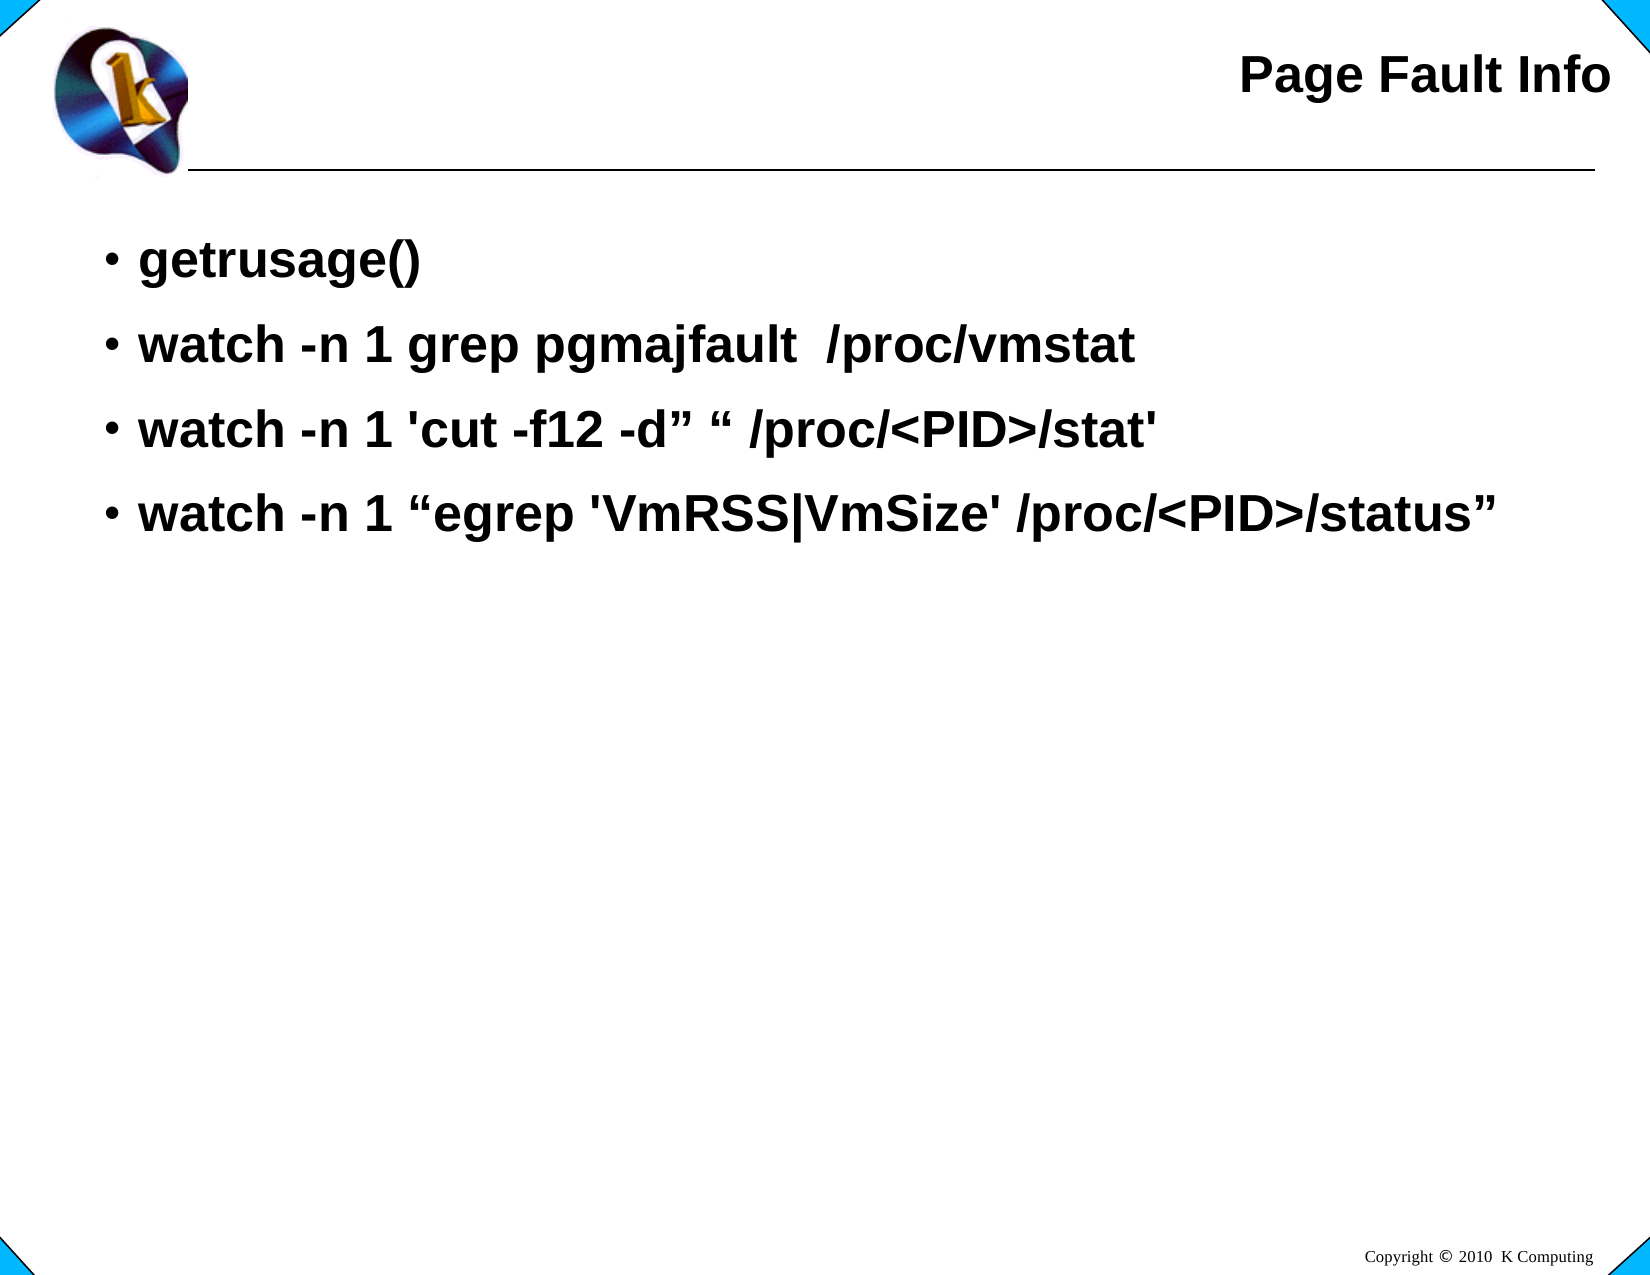

# Page Fault Info
 getrusage()
 watch -n 1 grep pgmajfault /proc/vmstat
 watch -n 1 'cut -f12 -d” “ /proc/<PID>/stat'
 watch -n 1 “egrep 'VmRSS|VmSize' /proc/<PID>/status”